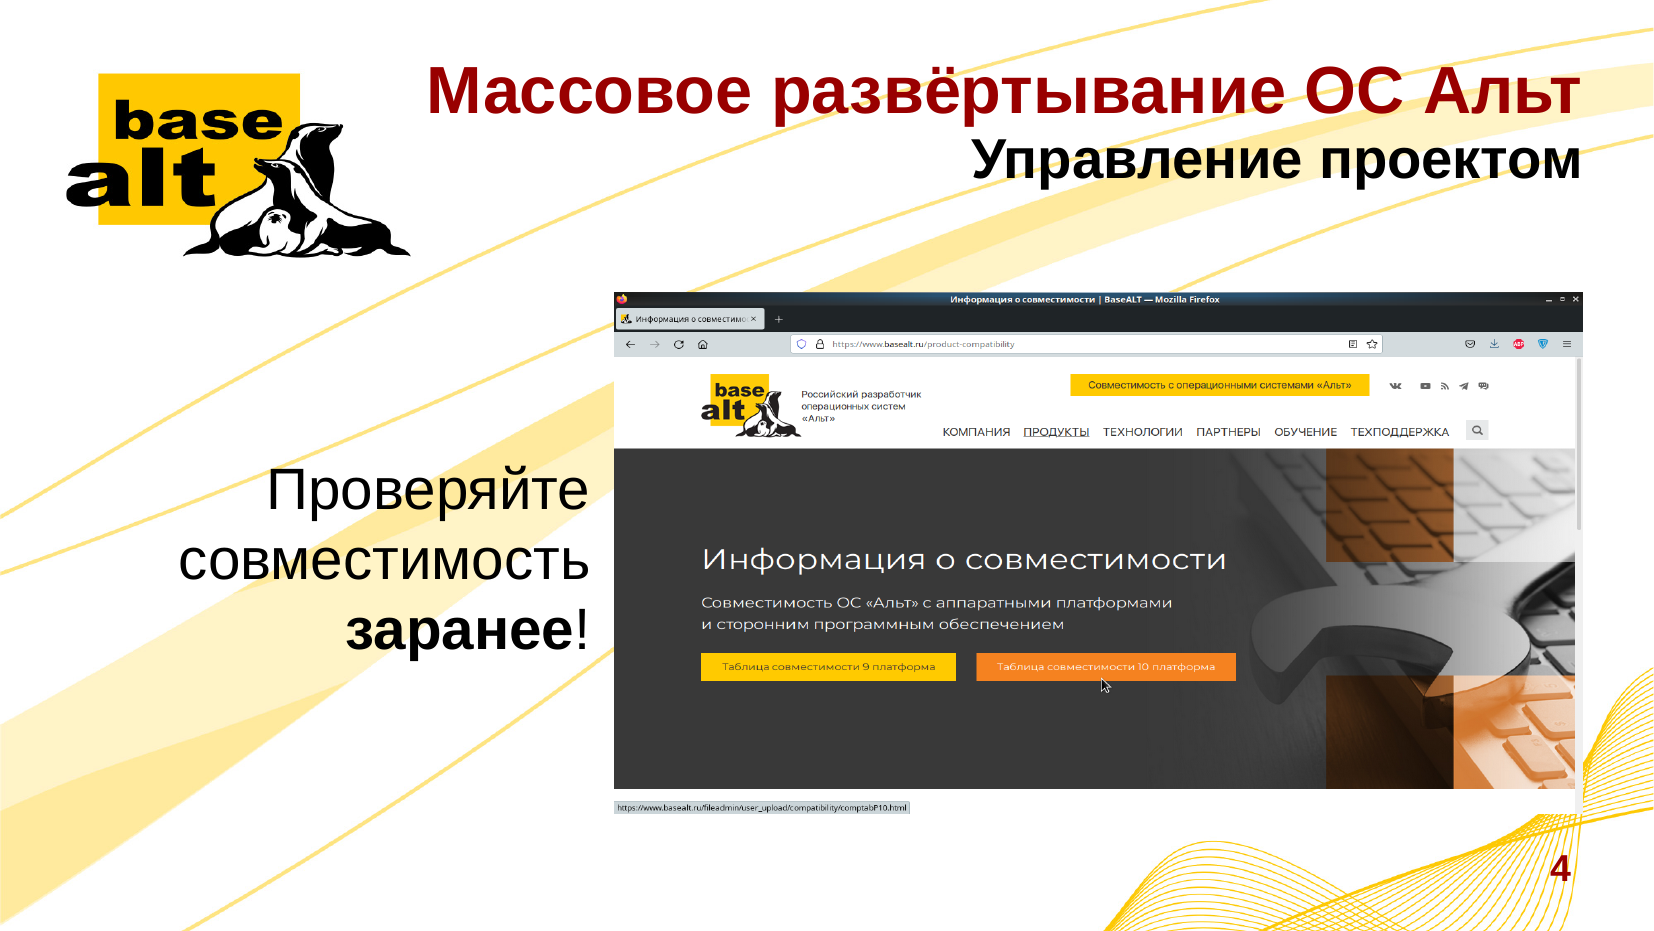

# Массовое развёртывание ОС Альт Управление проектом
Проверяйте совместимость заранее!
4